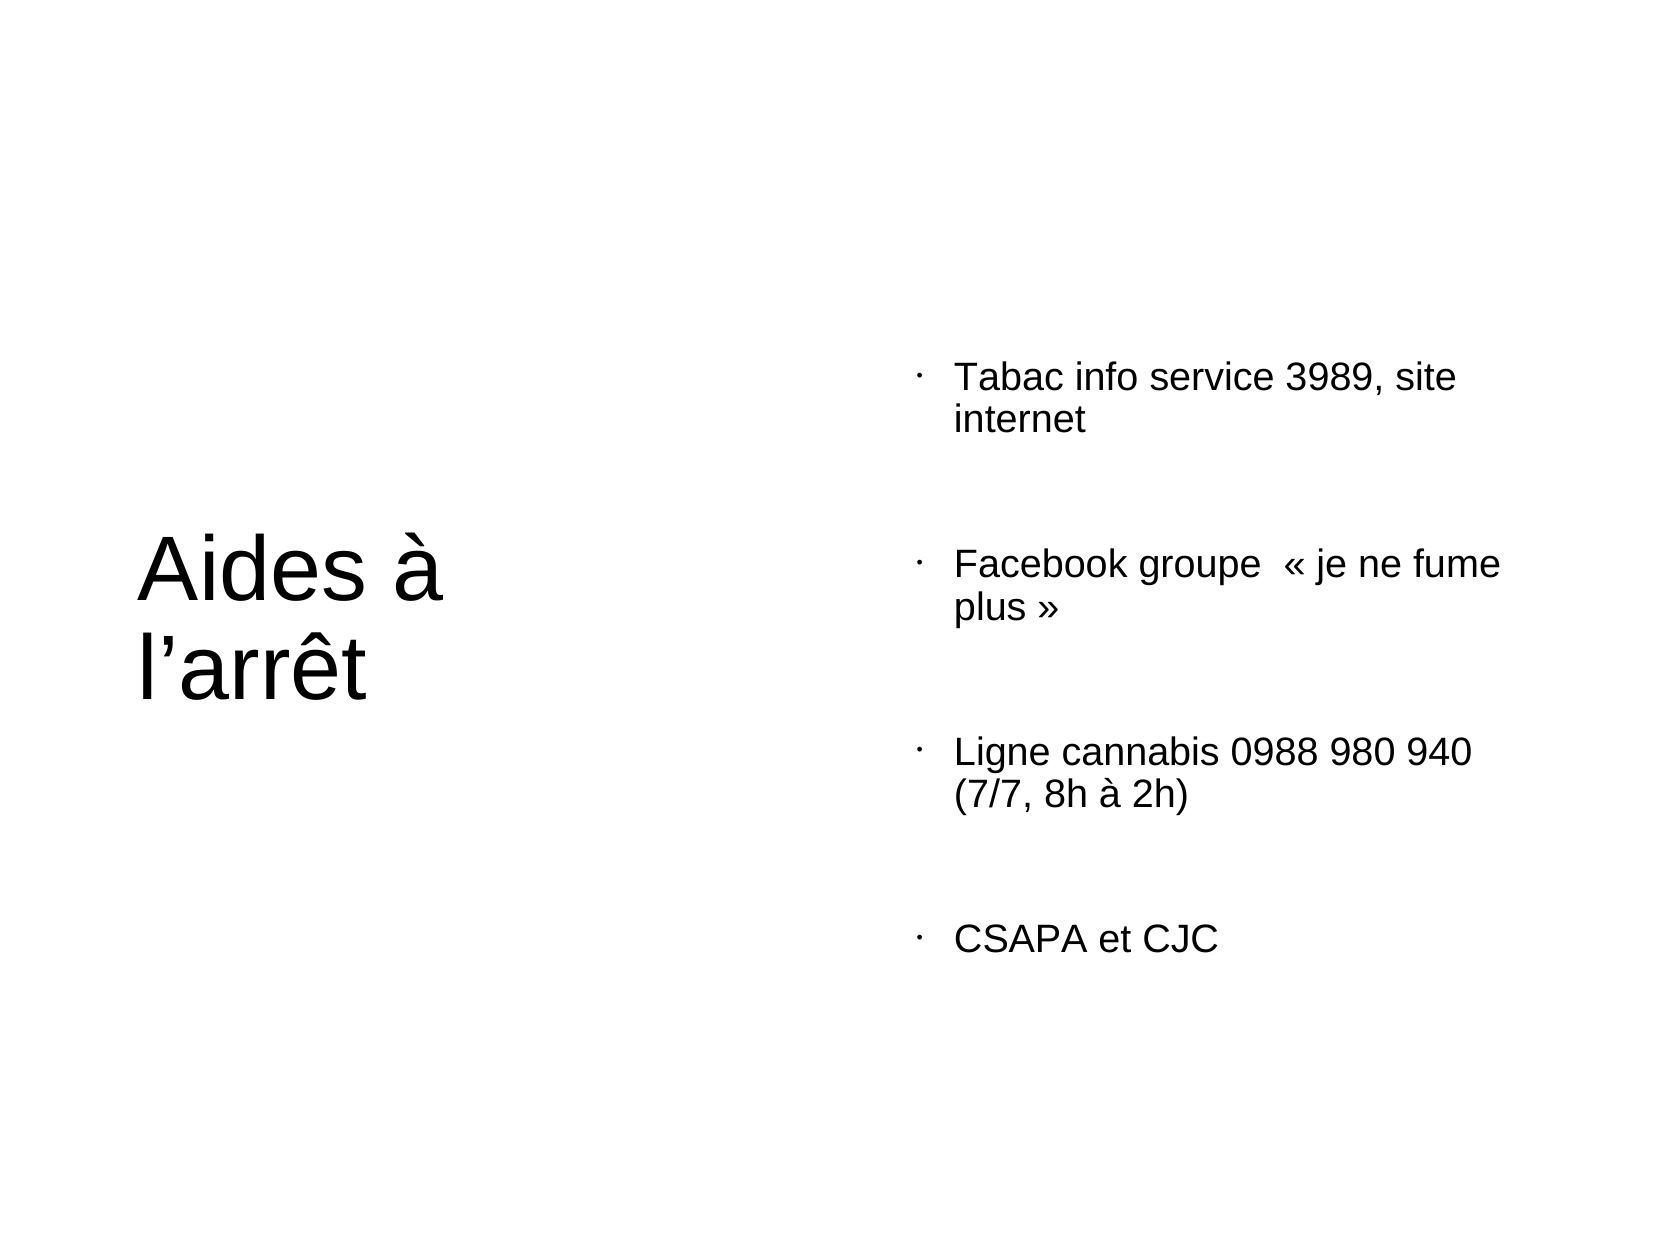

Tabac info service 3989, site internet
Facebook groupe « je ne fume plus »
Ligne cannabis 0988 980 940 (7/7, 8h à 2h)
CSAPA et CJC
Aides à l’arrêt